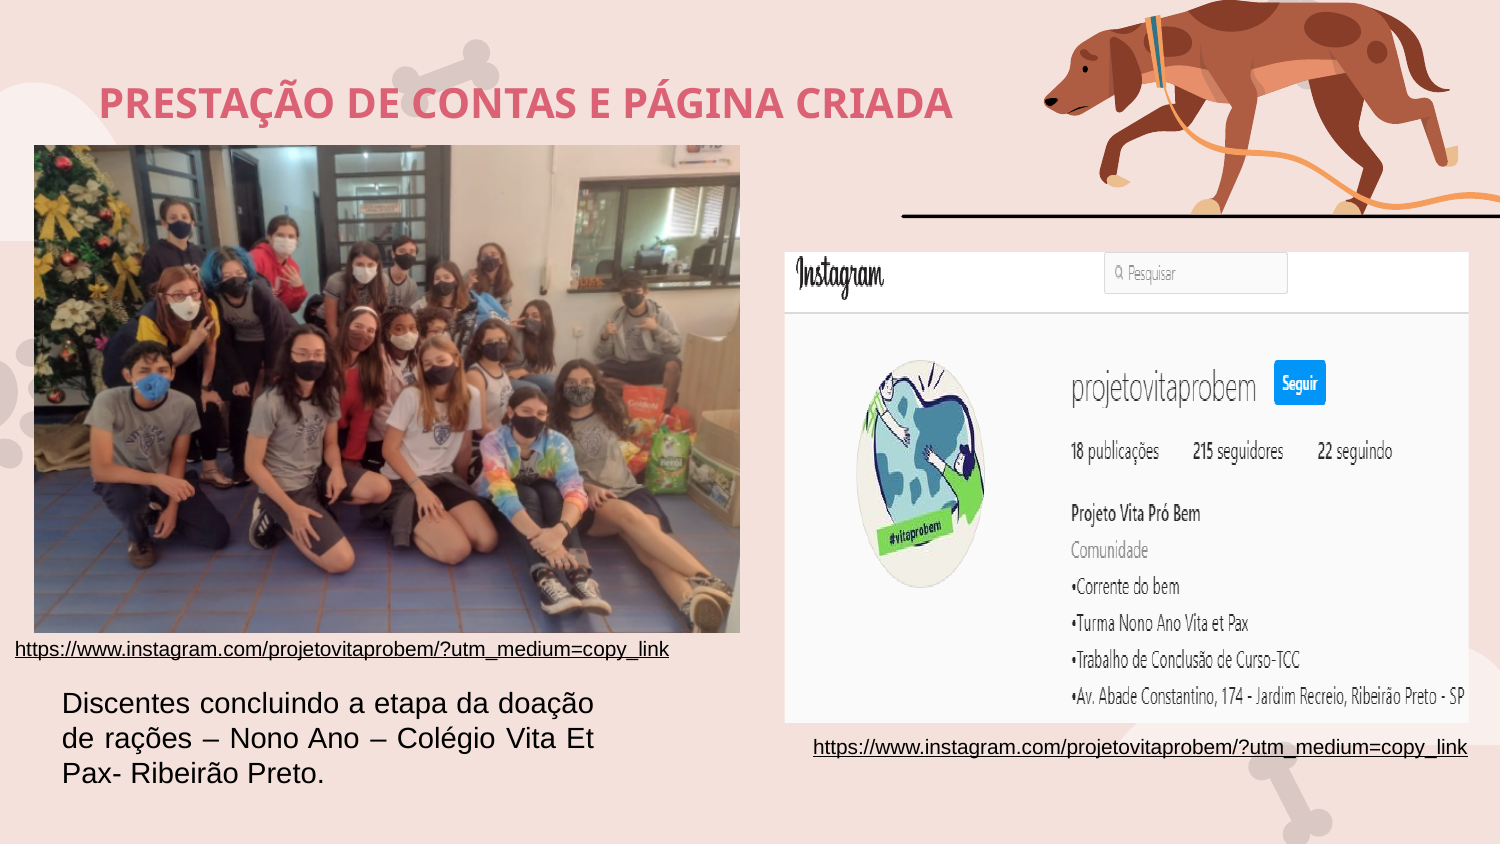

# PRESTAÇÃO DE CONTAS E PÁGINA CRIADA
https://www.instagram.com/projetovitaprobem/?utm_medium=copy_link
Discentes concluindo a etapa da doação de rações – Nono Ano – Colégio Vita Et Pax- Ribeirão Preto.
https://www.instagram.com/projetovitaprobem/?utm_medium=copy_link